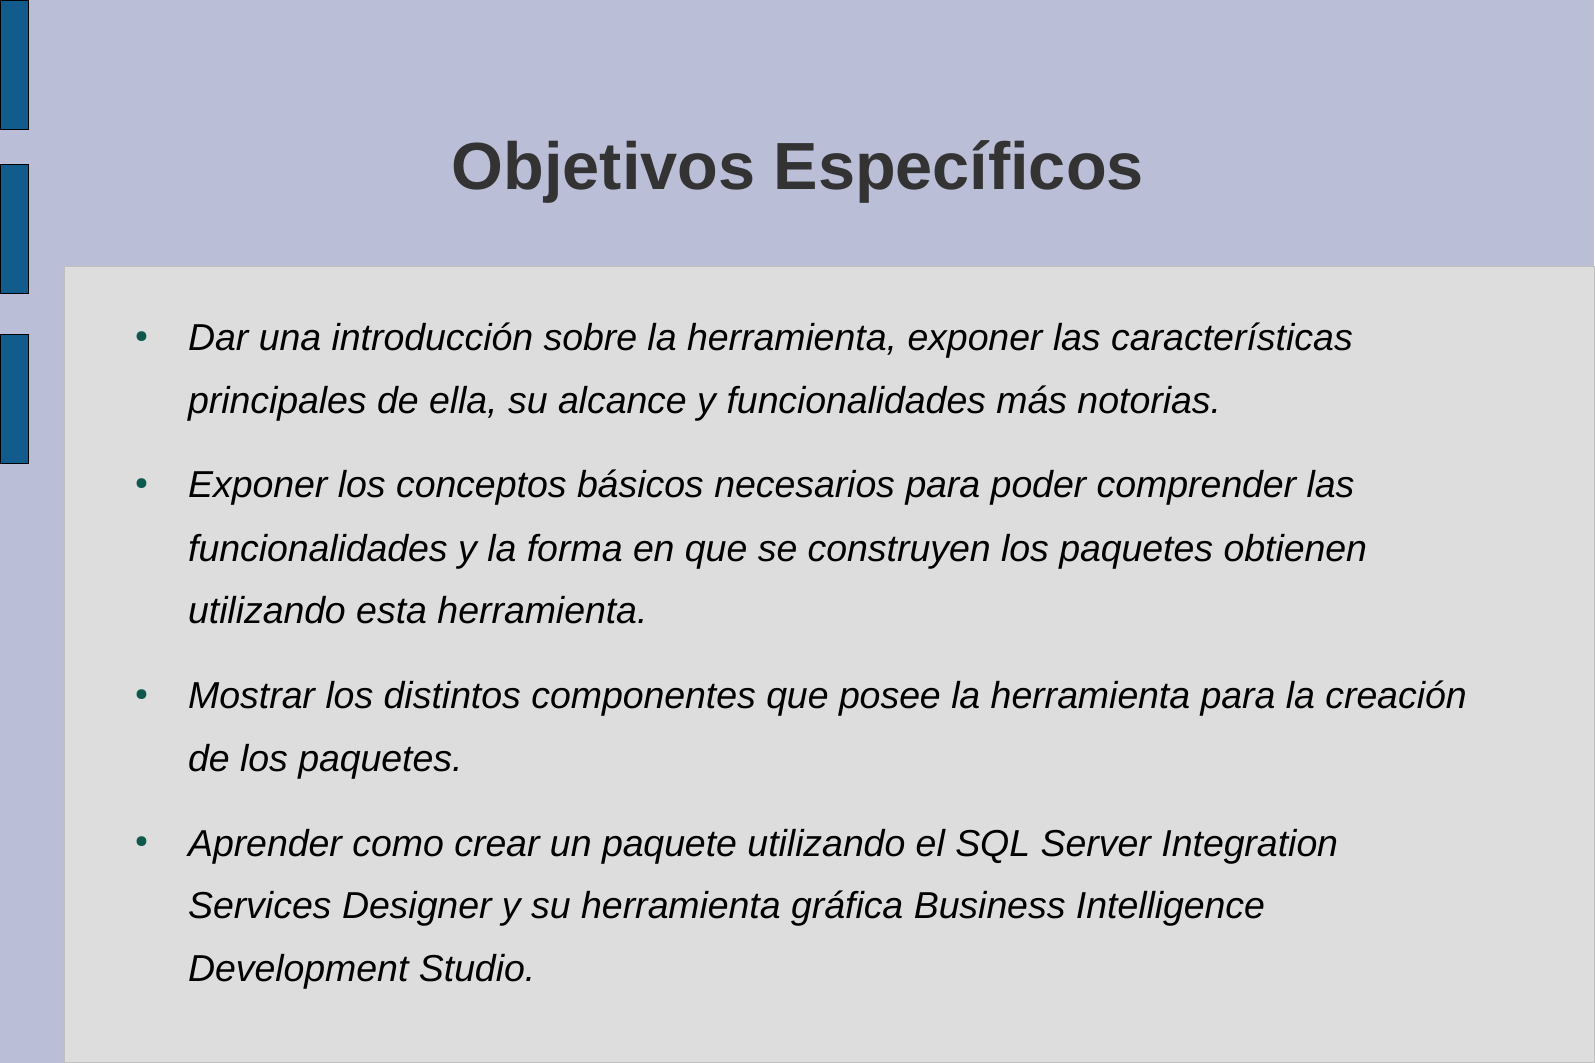

# Objetivos Específicos
Dar una introducción sobre la herramienta, exponer las características principales de ella, su alcance y funcionalidades más notorias.
Exponer los conceptos básicos necesarios para poder comprender las funcionalidades y la forma en que se construyen los paquetes obtienen utilizando esta herramienta.
Mostrar los distintos componentes que posee la herramienta para la creación de los paquetes.
Aprender como crear un paquete utilizando el SQL Server Integration Services Designer y su herramienta gráfica Business Intelligence Development Studio.